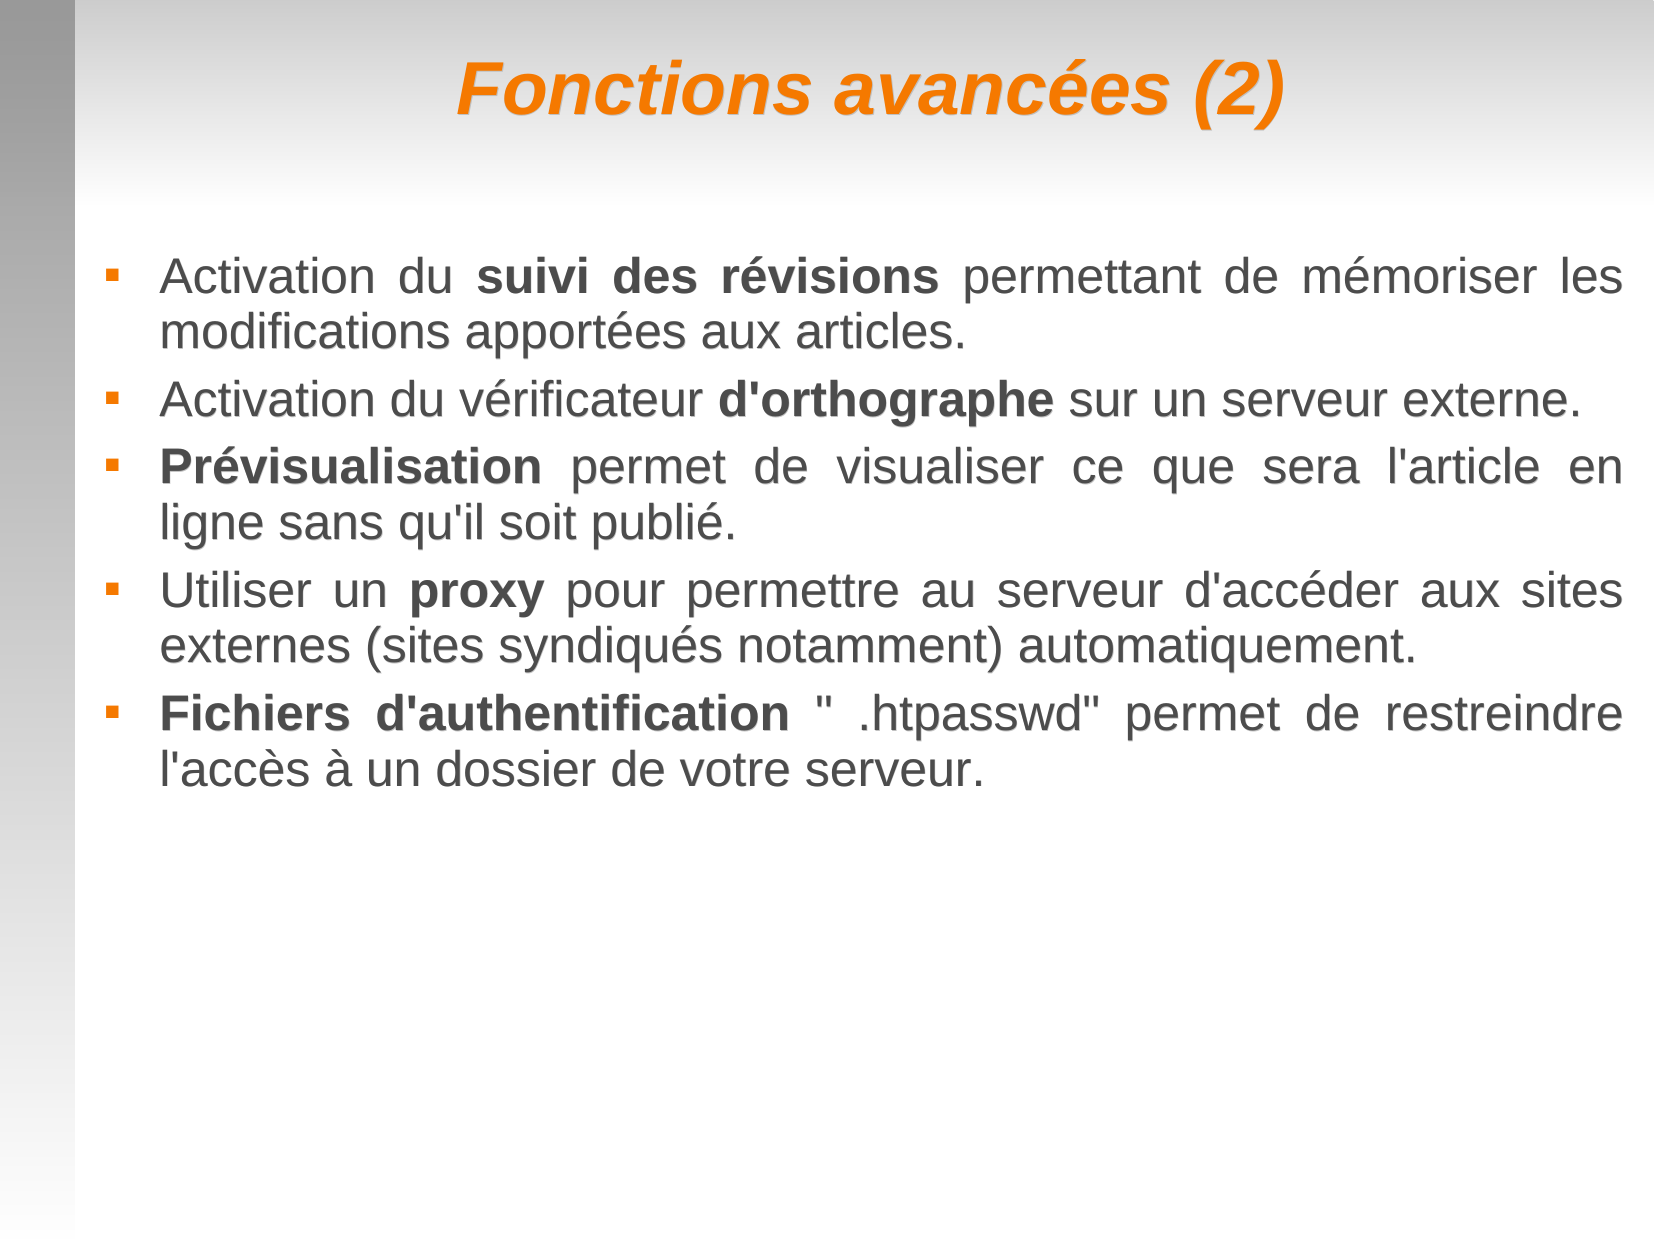

# Fonctions avancées (2)
Activation du suivi des révisions permettant de mémoriser les modifications apportées aux articles.
Activation du vérificateur d'orthographe sur un serveur externe.
Prévisualisation permet de visualiser ce que sera l'article en ligne sans qu'il soit publié.
Utiliser un proxy pour permettre au serveur d'accéder aux sites externes (sites syndiqués notamment) automatiquement.
Fichiers d'authentification " .htpasswd" permet de restreindre l'accès à un dossier de votre serveur.